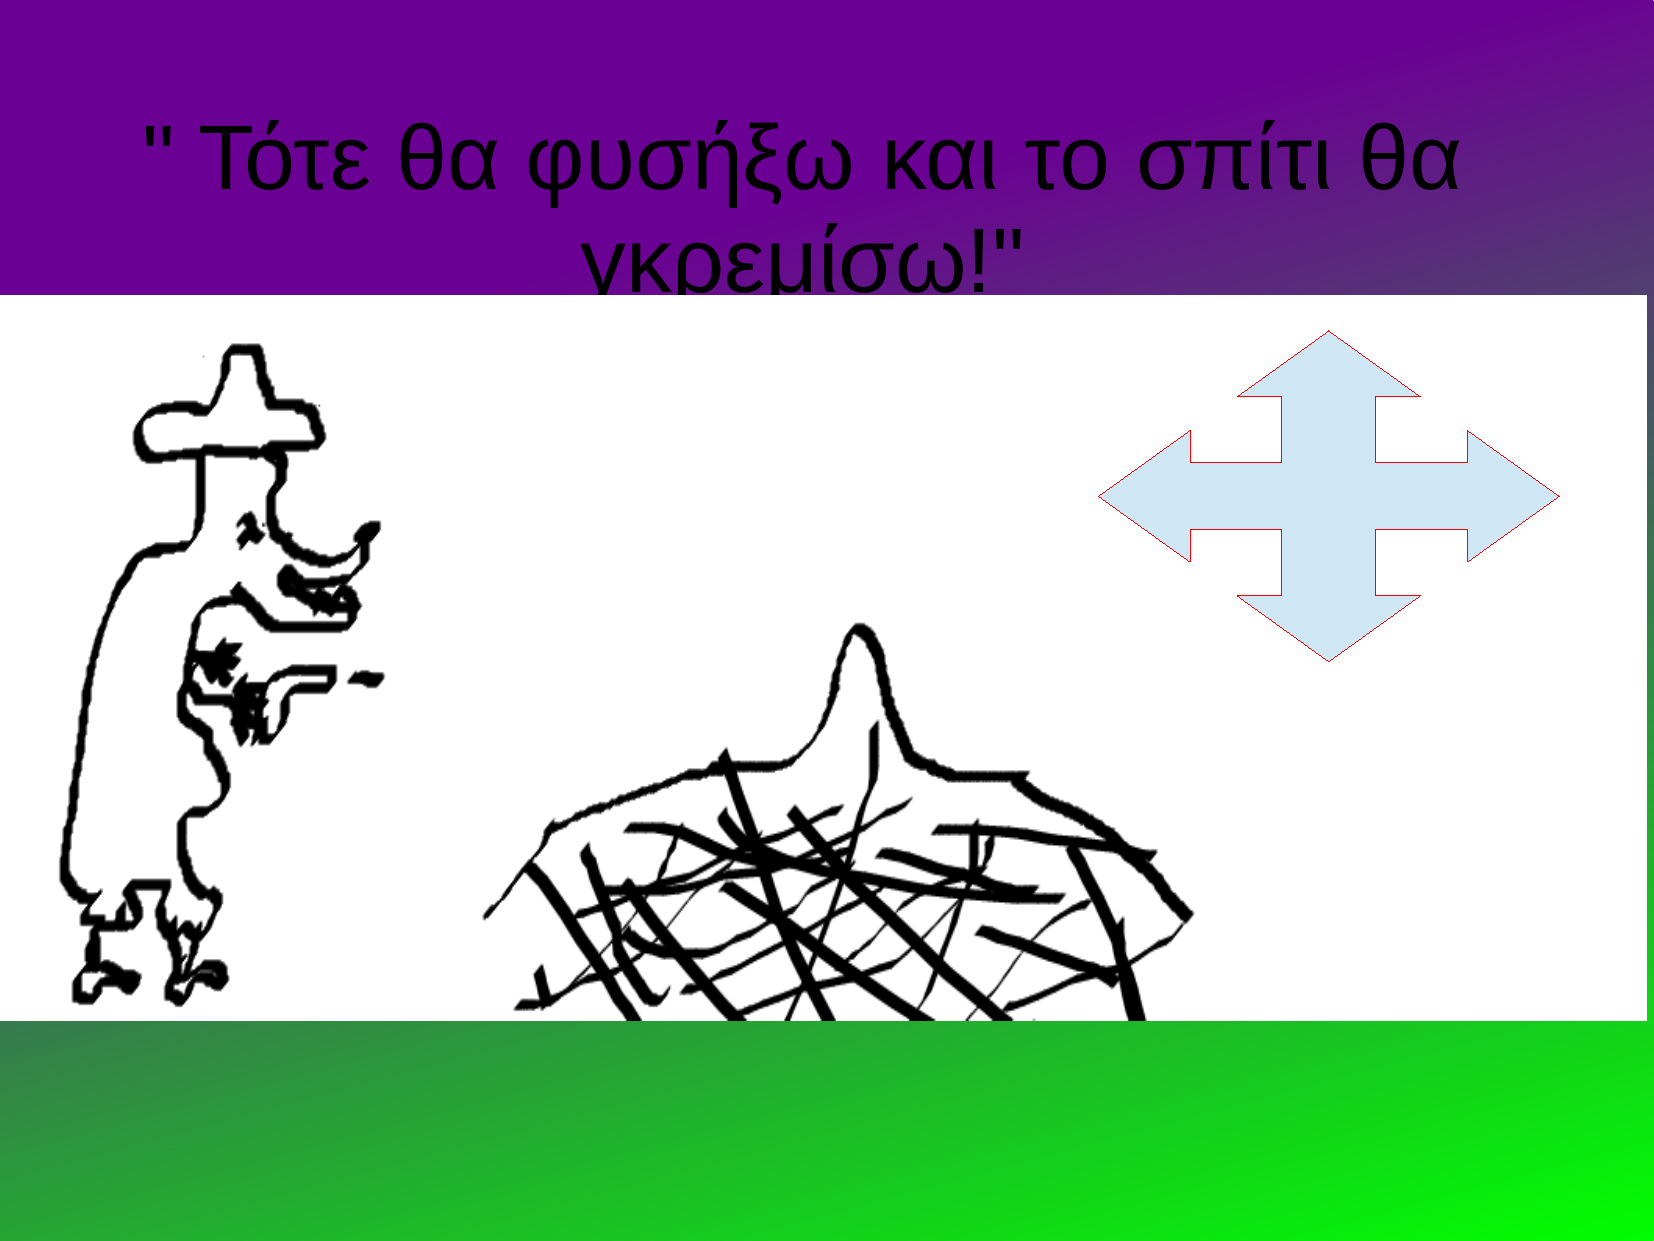

# Φυσικά, το γουρουνάκι δεν του άνοιξε. " Τότε θα φυσήξω και το σπίτι θα γκρεμίσω!" ...και πάει το σπιτάκι.